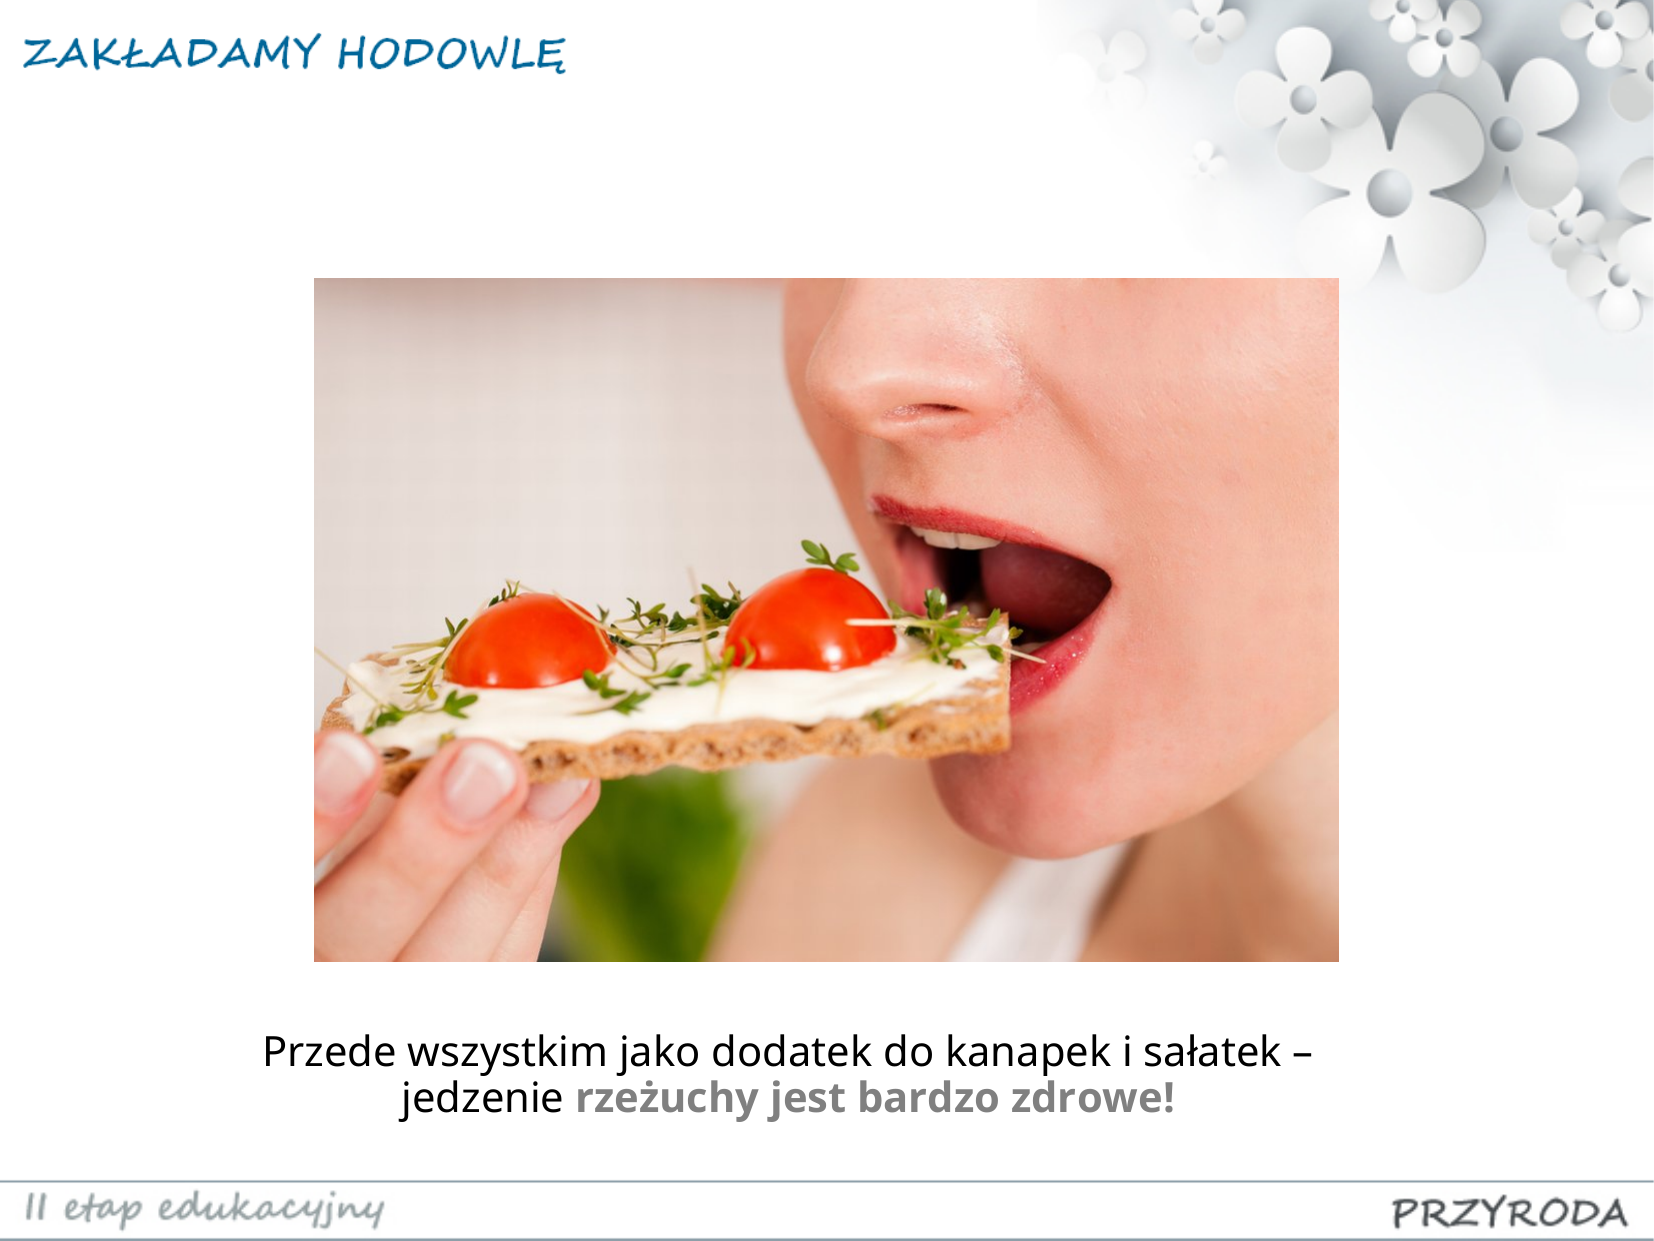

Przede wszystkim jako dodatek do kanapek i sałatek – jedzenie rzeżuchy jest bardzo zdrowe!